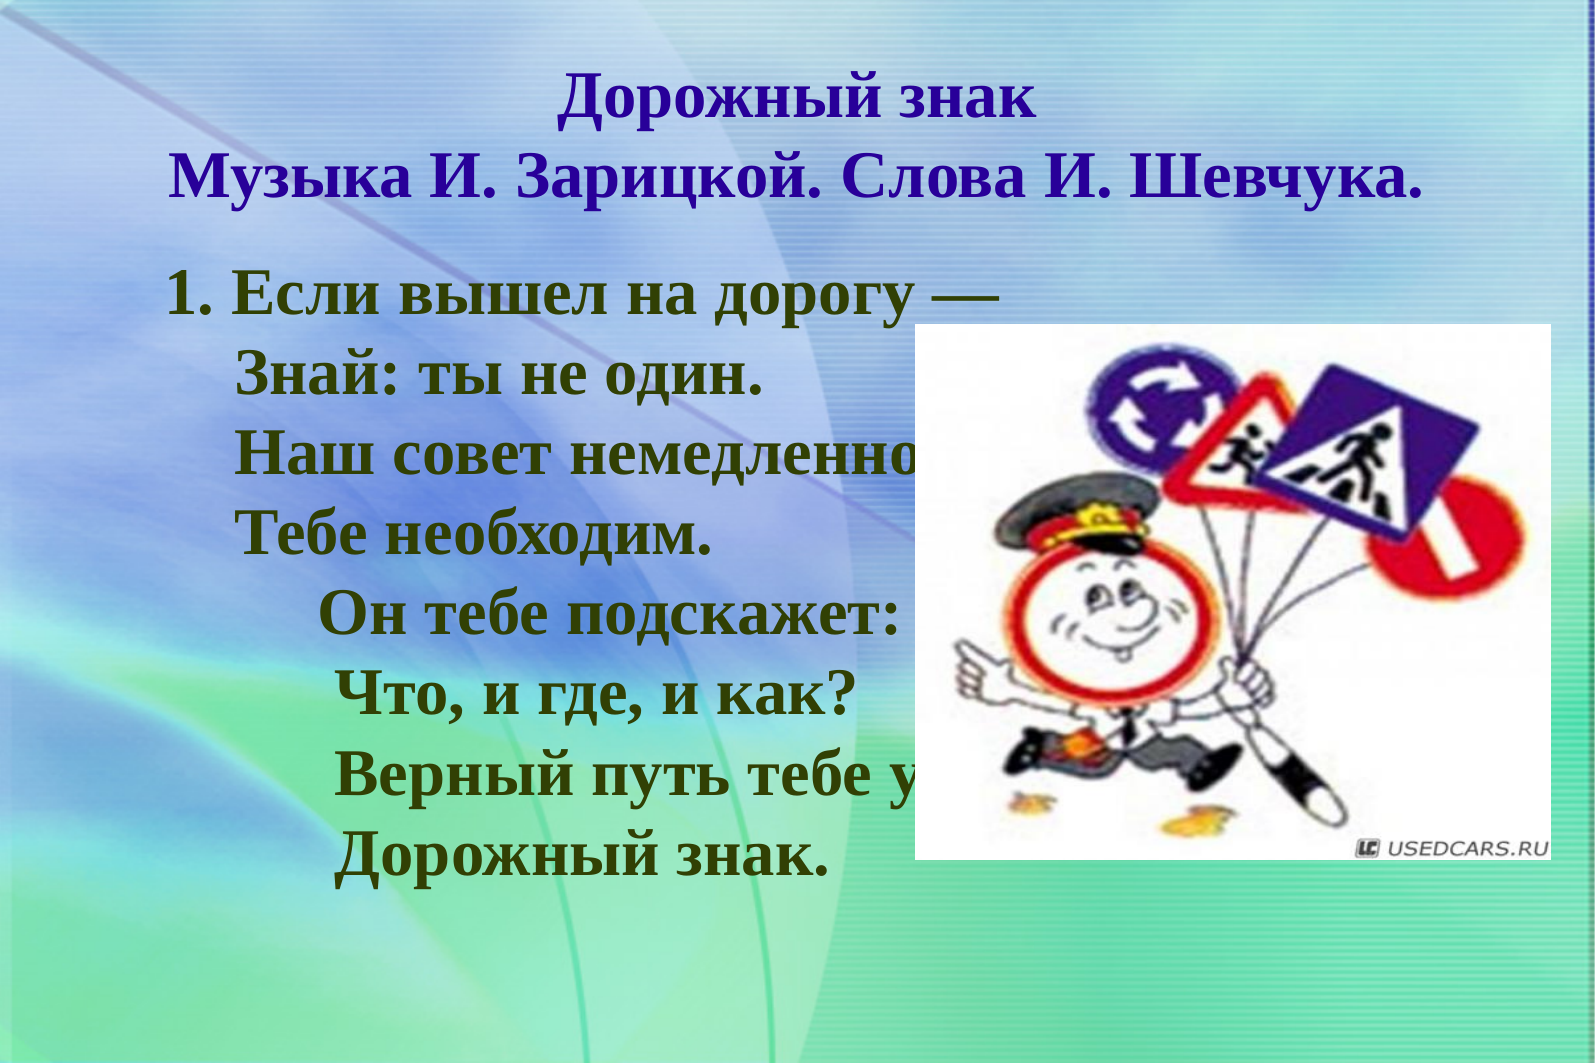

# Дорожный знак Музыка И. Зарицкой. Слова И. Шевчука.
 1. Если вышел на дорогу —
 Знай: ты не один.
 Наш совет немедленно
 Тебе необходим.
 Он тебе подскажет:
 Что, и где, и как?
 Верный путь тебе укажет
 Дорожный знак.